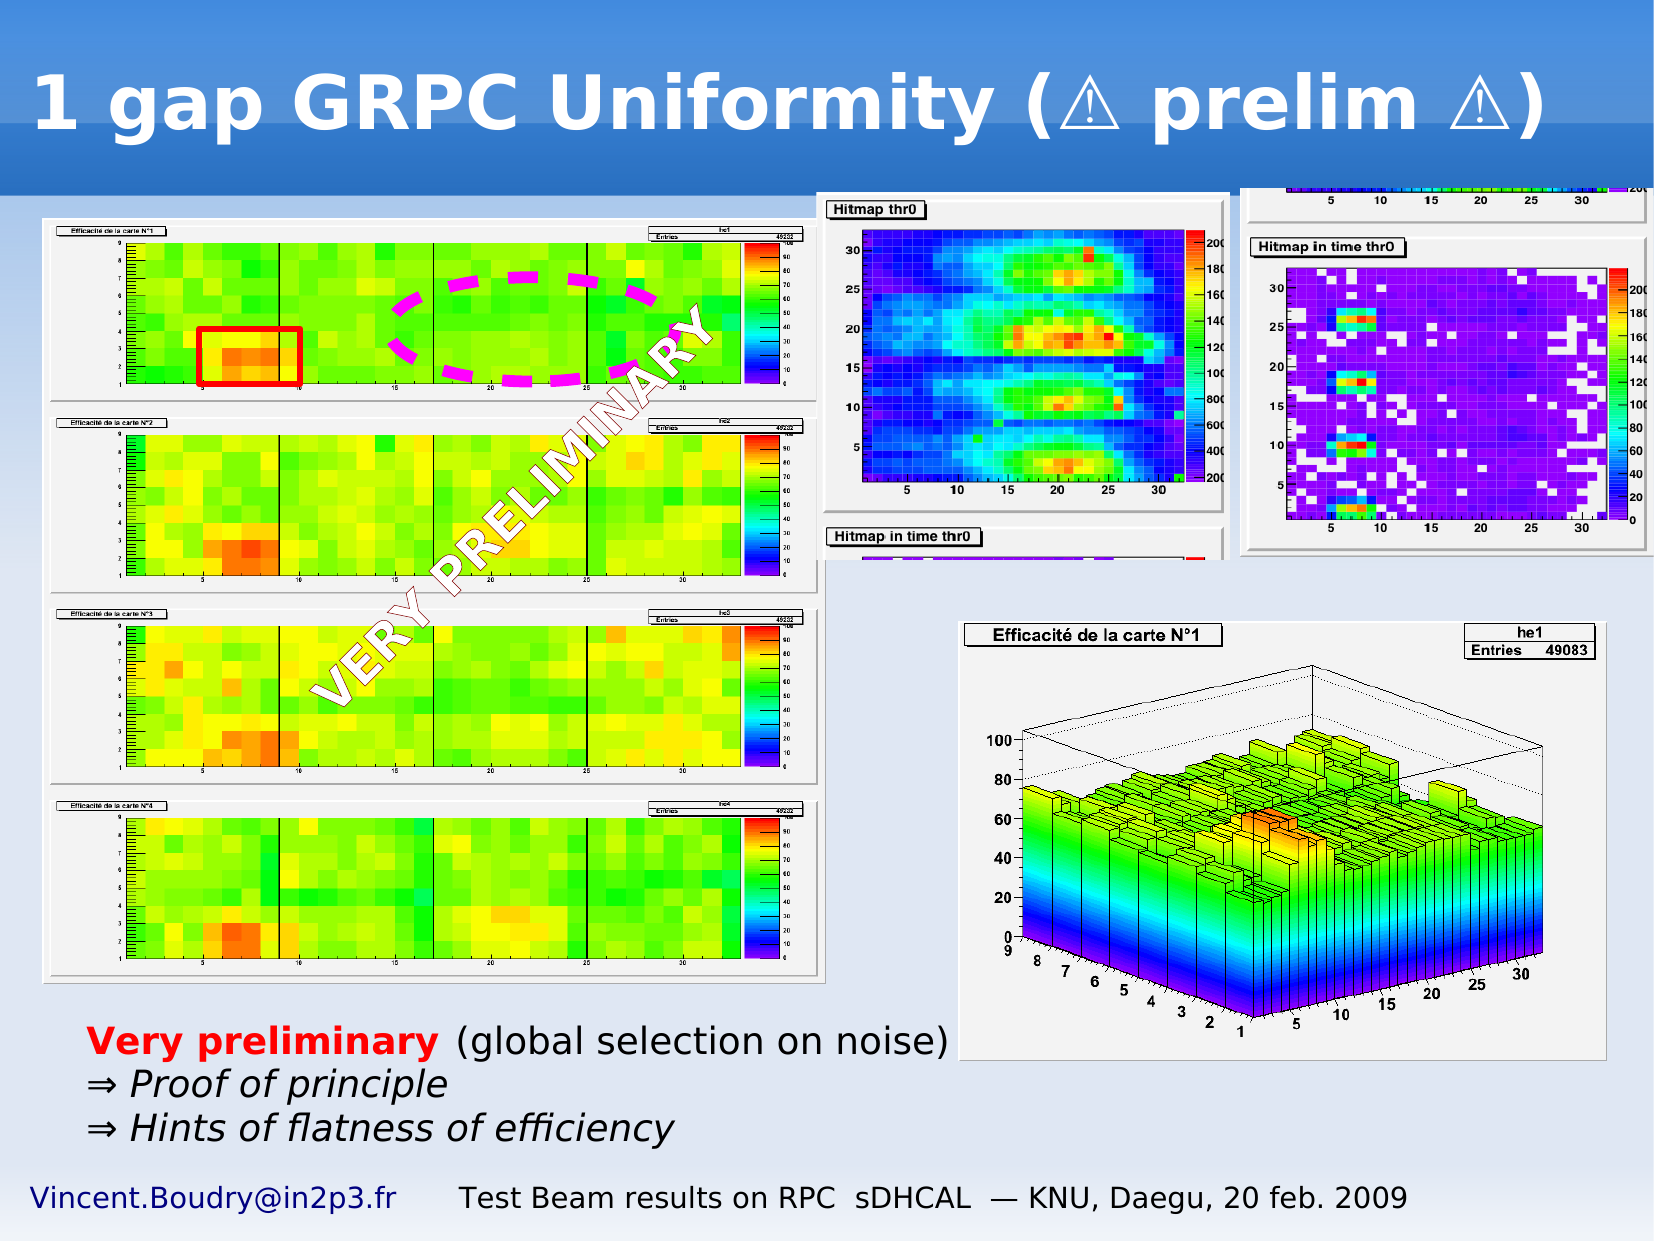

# 1 gap GRPC Uniformity (⚠ prelim ⚠)
VERY PRELIMINARY
Very preliminary	(global selection on noise)
⇒ Proof of principle
⇒ Hints of flatness of efficiency
Vincent.Boudry@in2p3.fr
Test Beam results on RPC sDHCAL — KNU, Daegu, 20 feb. 2009